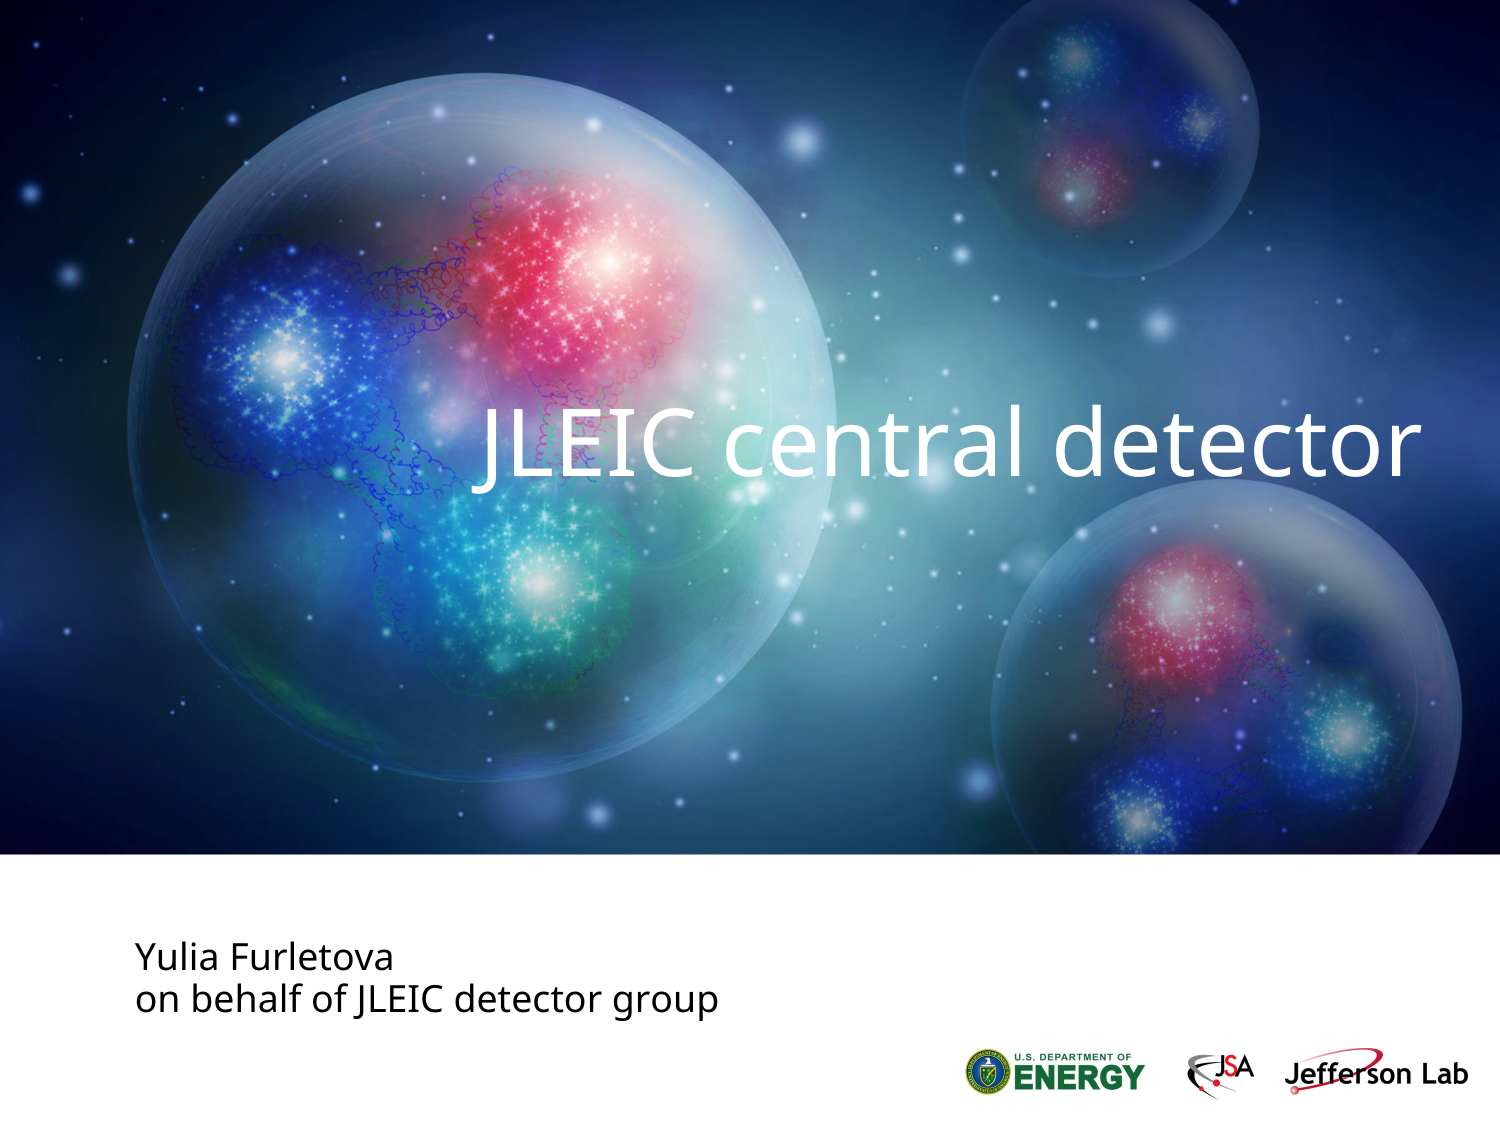

# JLEIC central detector
Yulia Furletova
on behalf of JLEIC detector group